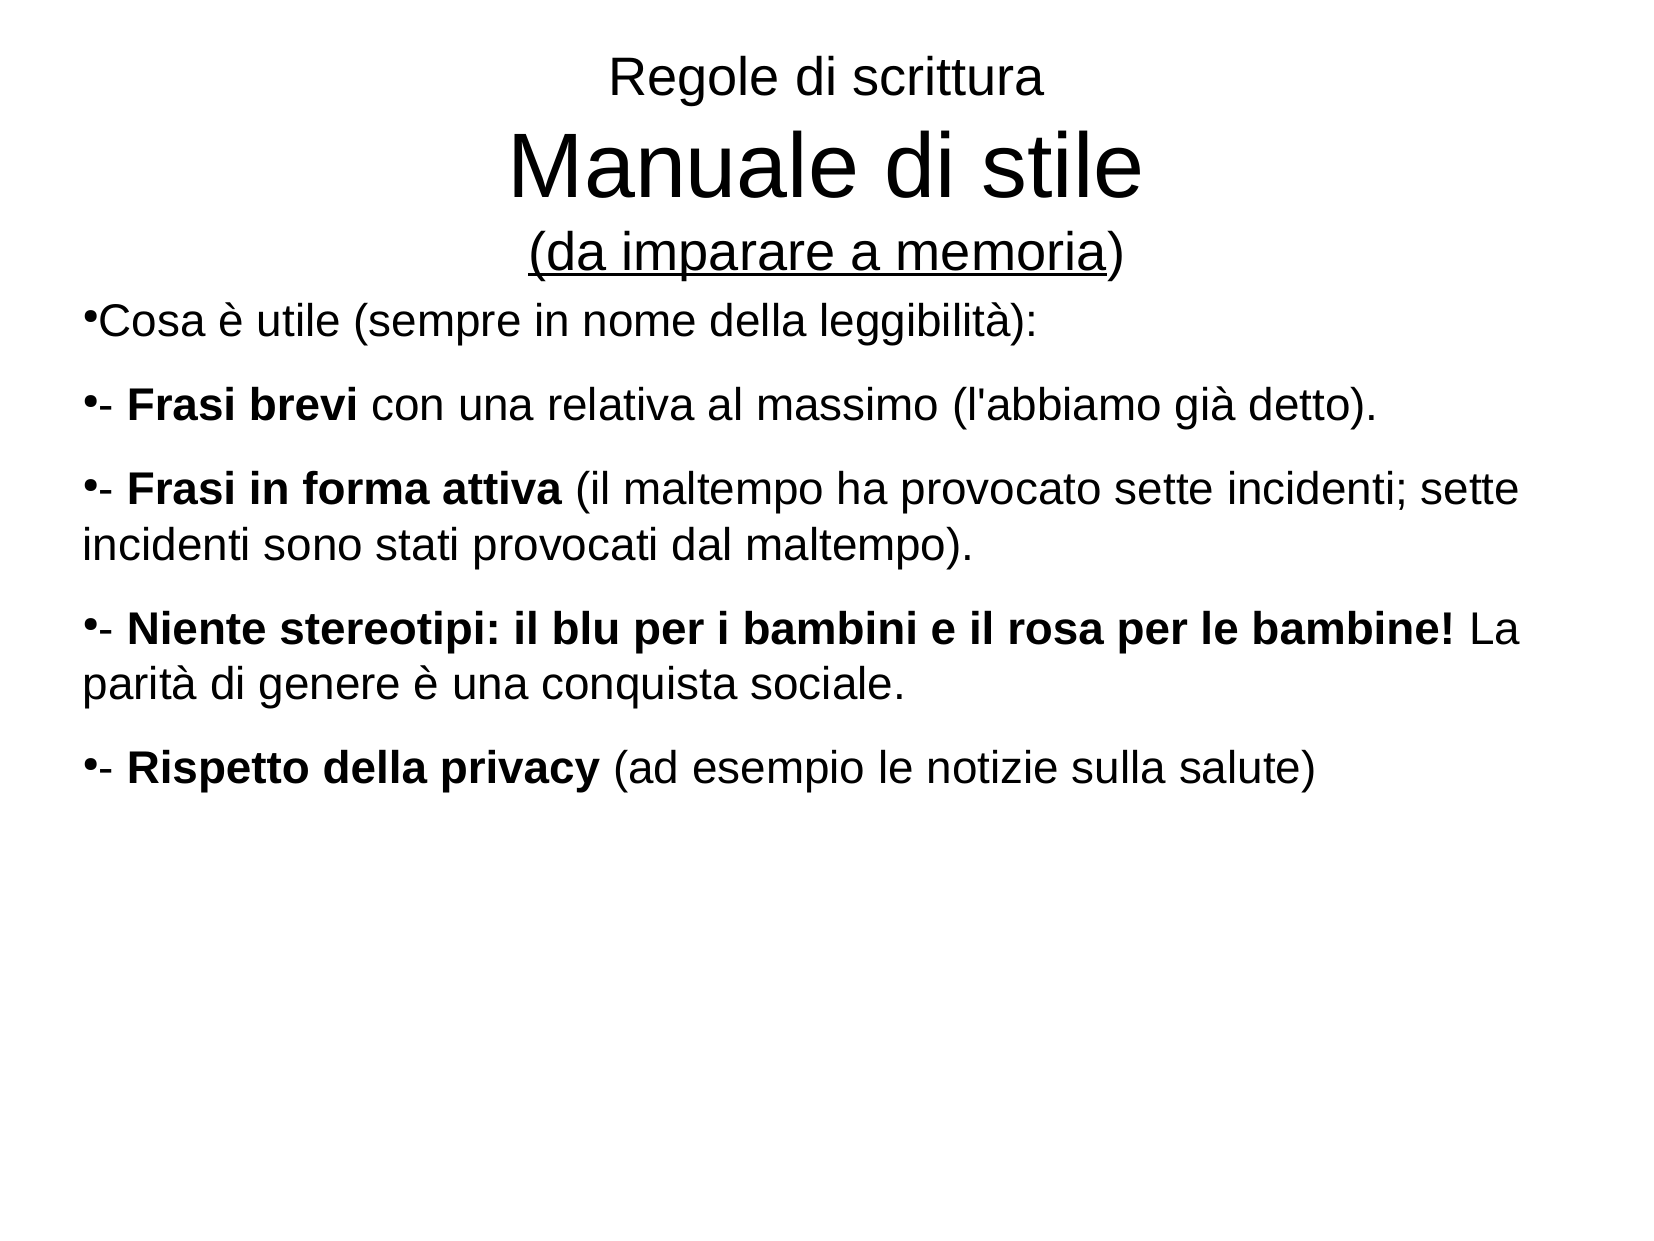

# Regole di scrittura Manuale di stile (da imparare a memoria)
Cosa è utile (sempre in nome della leggibilità):
- Frasi brevi con una relativa al massimo (l'abbiamo già detto).
- Frasi in forma attiva (il maltempo ha provocato sette incidenti; sette incidenti sono stati provocati dal maltempo).
- Niente stereotipi: il blu per i bambini e il rosa per le bambine! La parità di genere è una conquista sociale.
- Rispetto della privacy (ad esempio le notizie sulla salute)